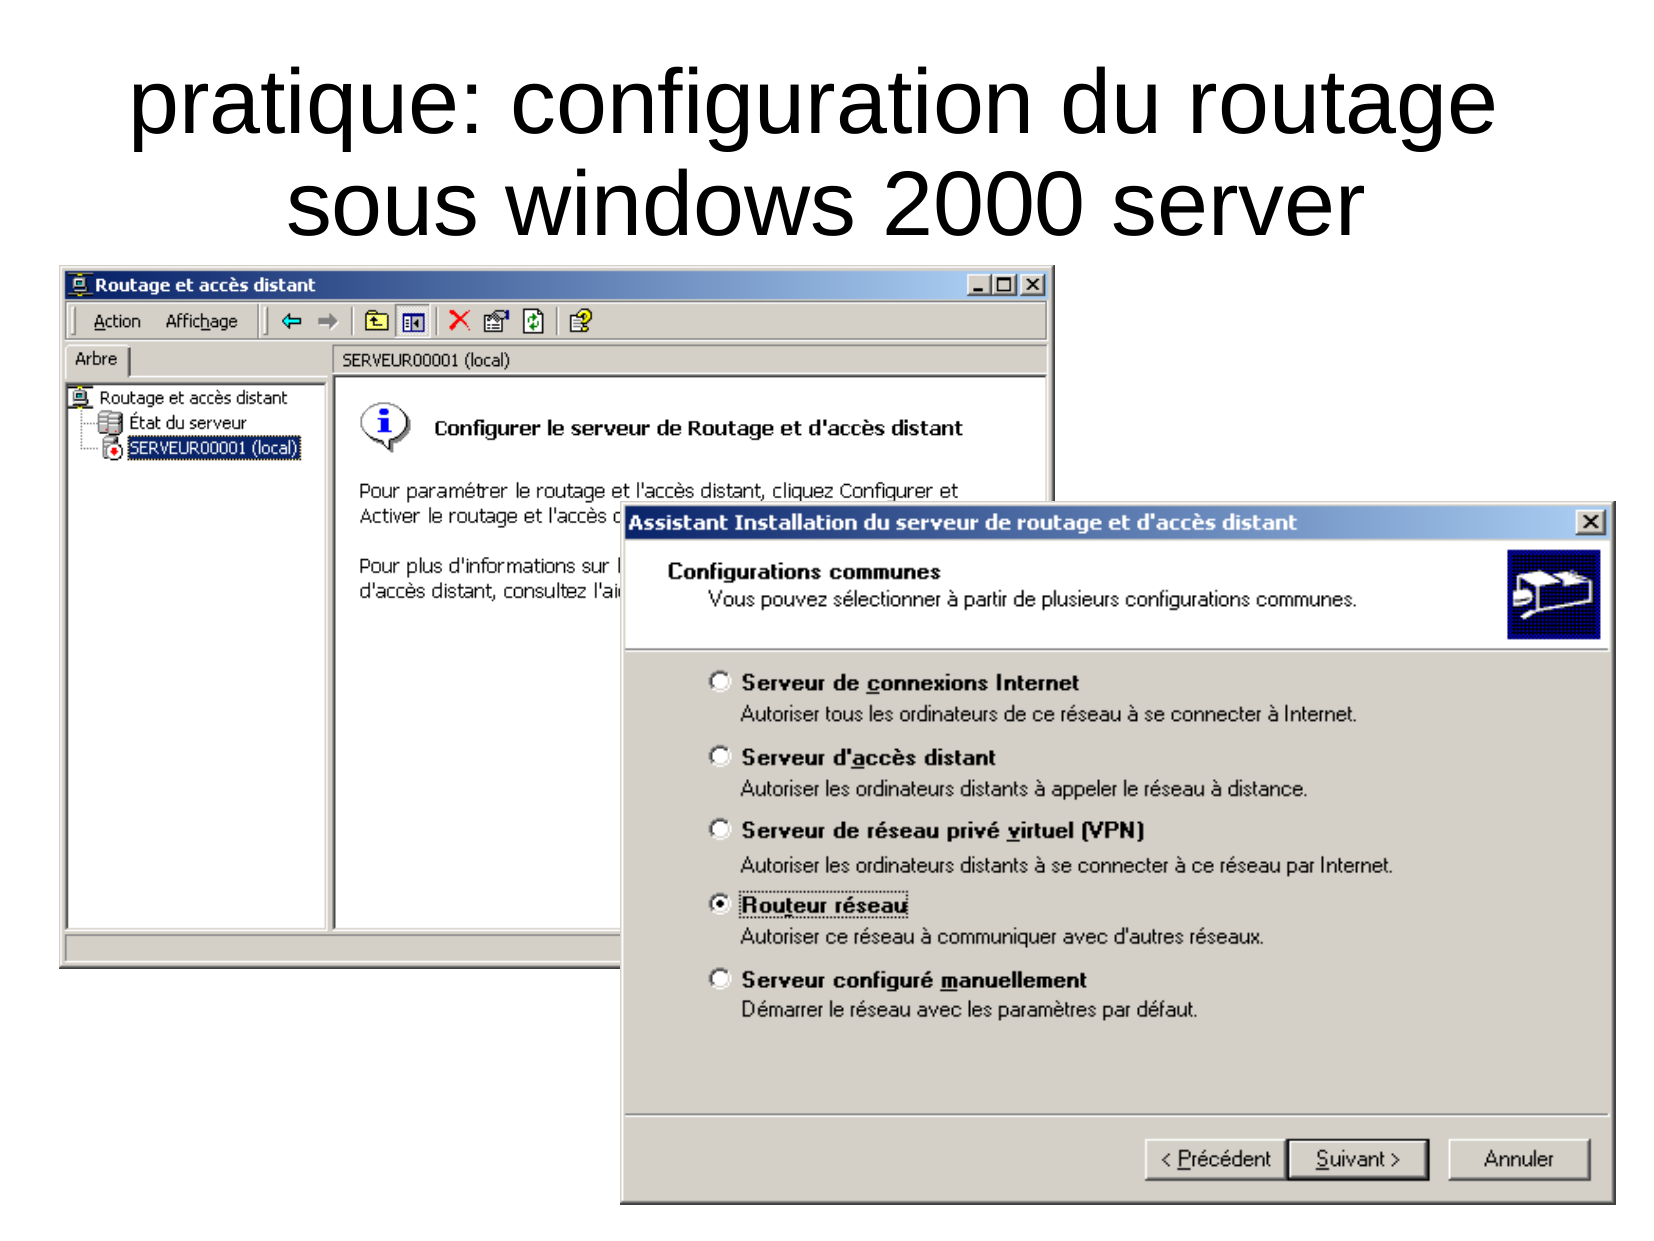

# pratique: configuration du routage sous windows 2000 server